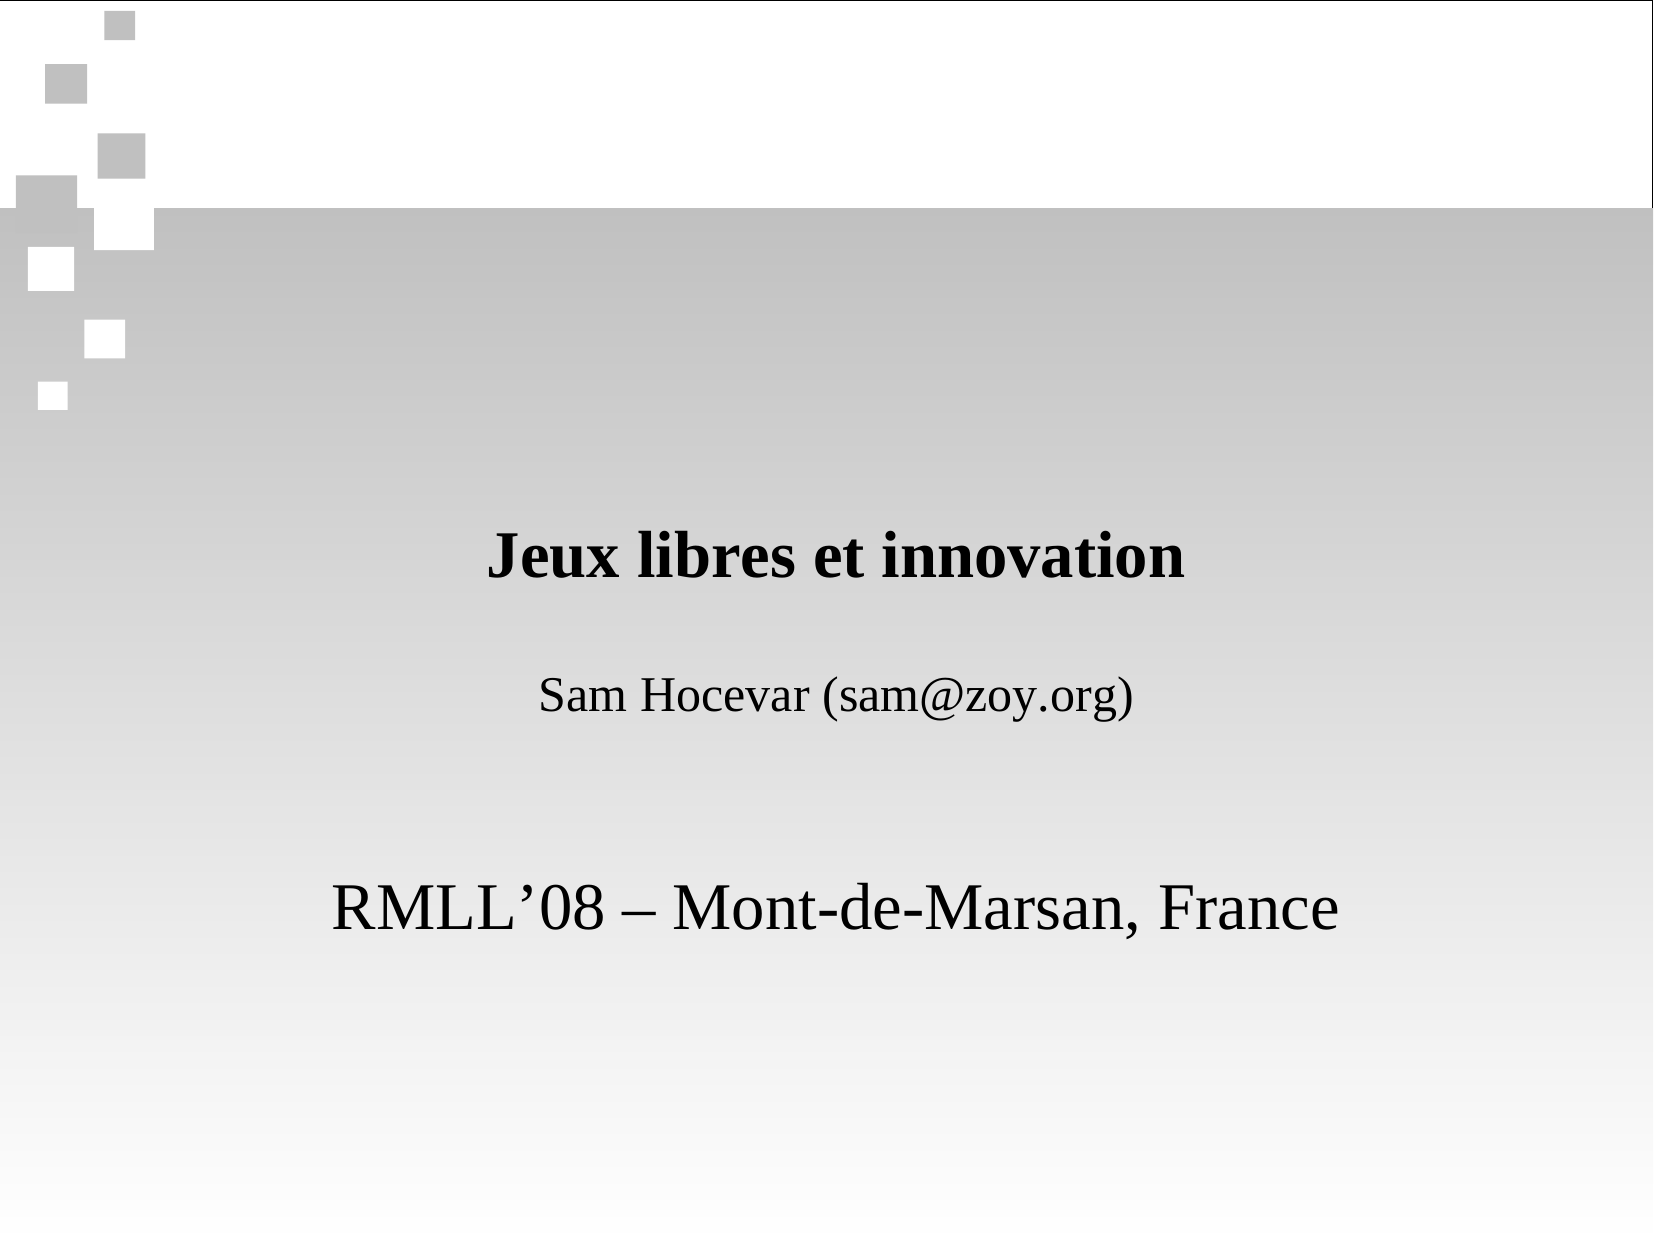

#
Jeux libres et innovation
Sam Hocevar (sam@zoy.org)
RMLL’08 – Mont-de-Marsan, France